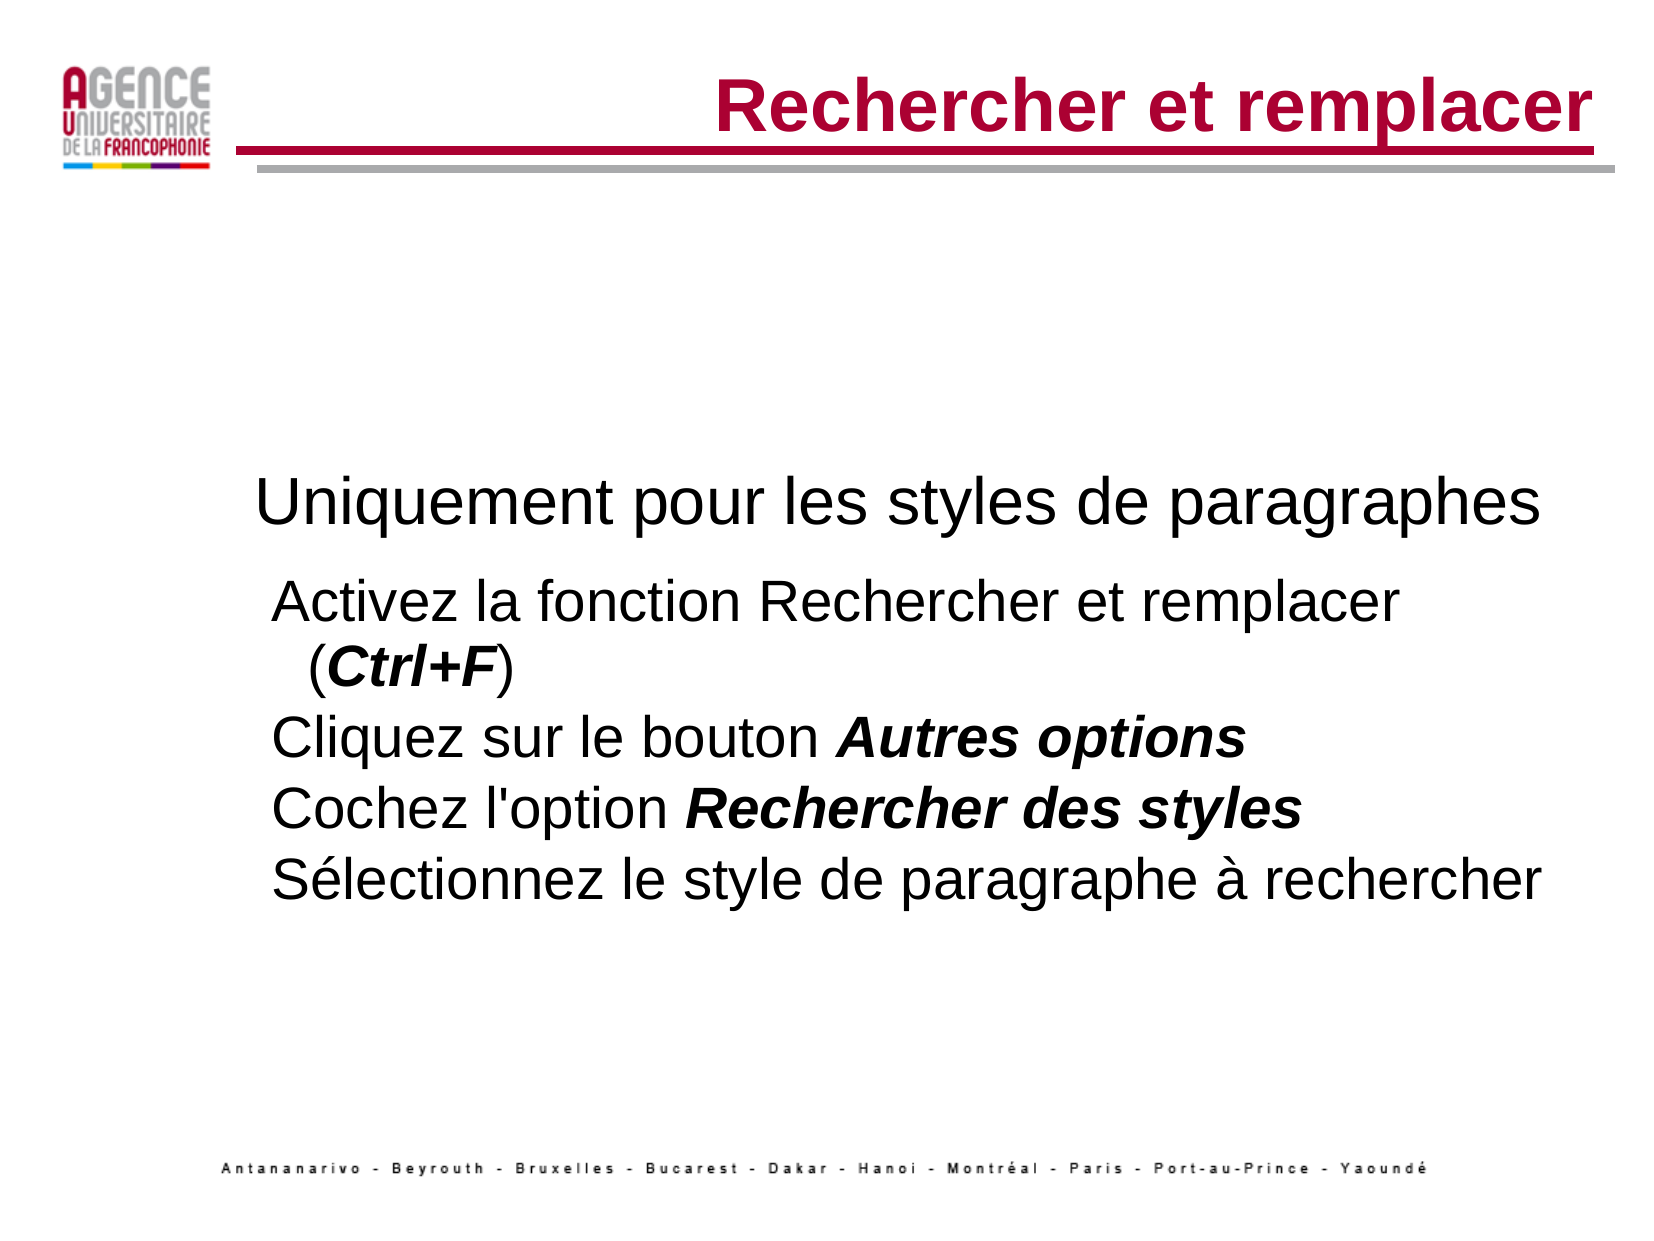

# Rechercher et remplacer
 Uniquement pour les styles de paragraphes
Activez la fonction Rechercher et remplacer (Ctrl+F)
Cliquez sur le bouton Autres options
Cochez l'option Rechercher des styles
Sélectionnez le style de paragraphe à rechercher